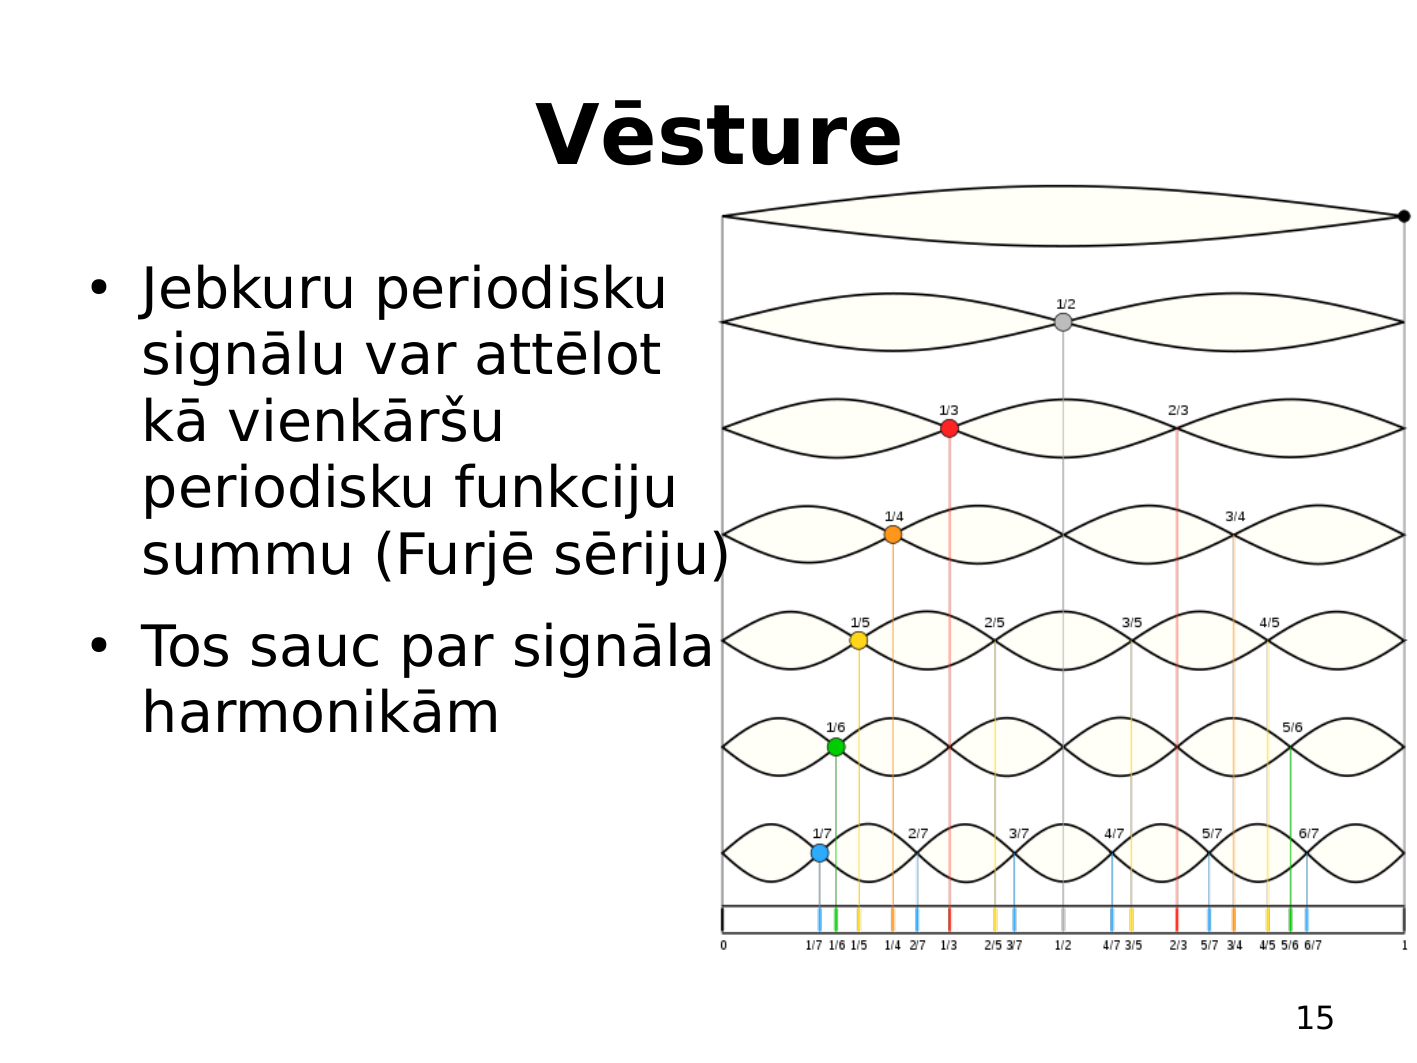

# Vēsture
Jebkuru periodisku signālu var attēlot kā vienkāršu periodisku funkciju summu (Furjē sēriju)
Tos sauc par signāla harmonikām